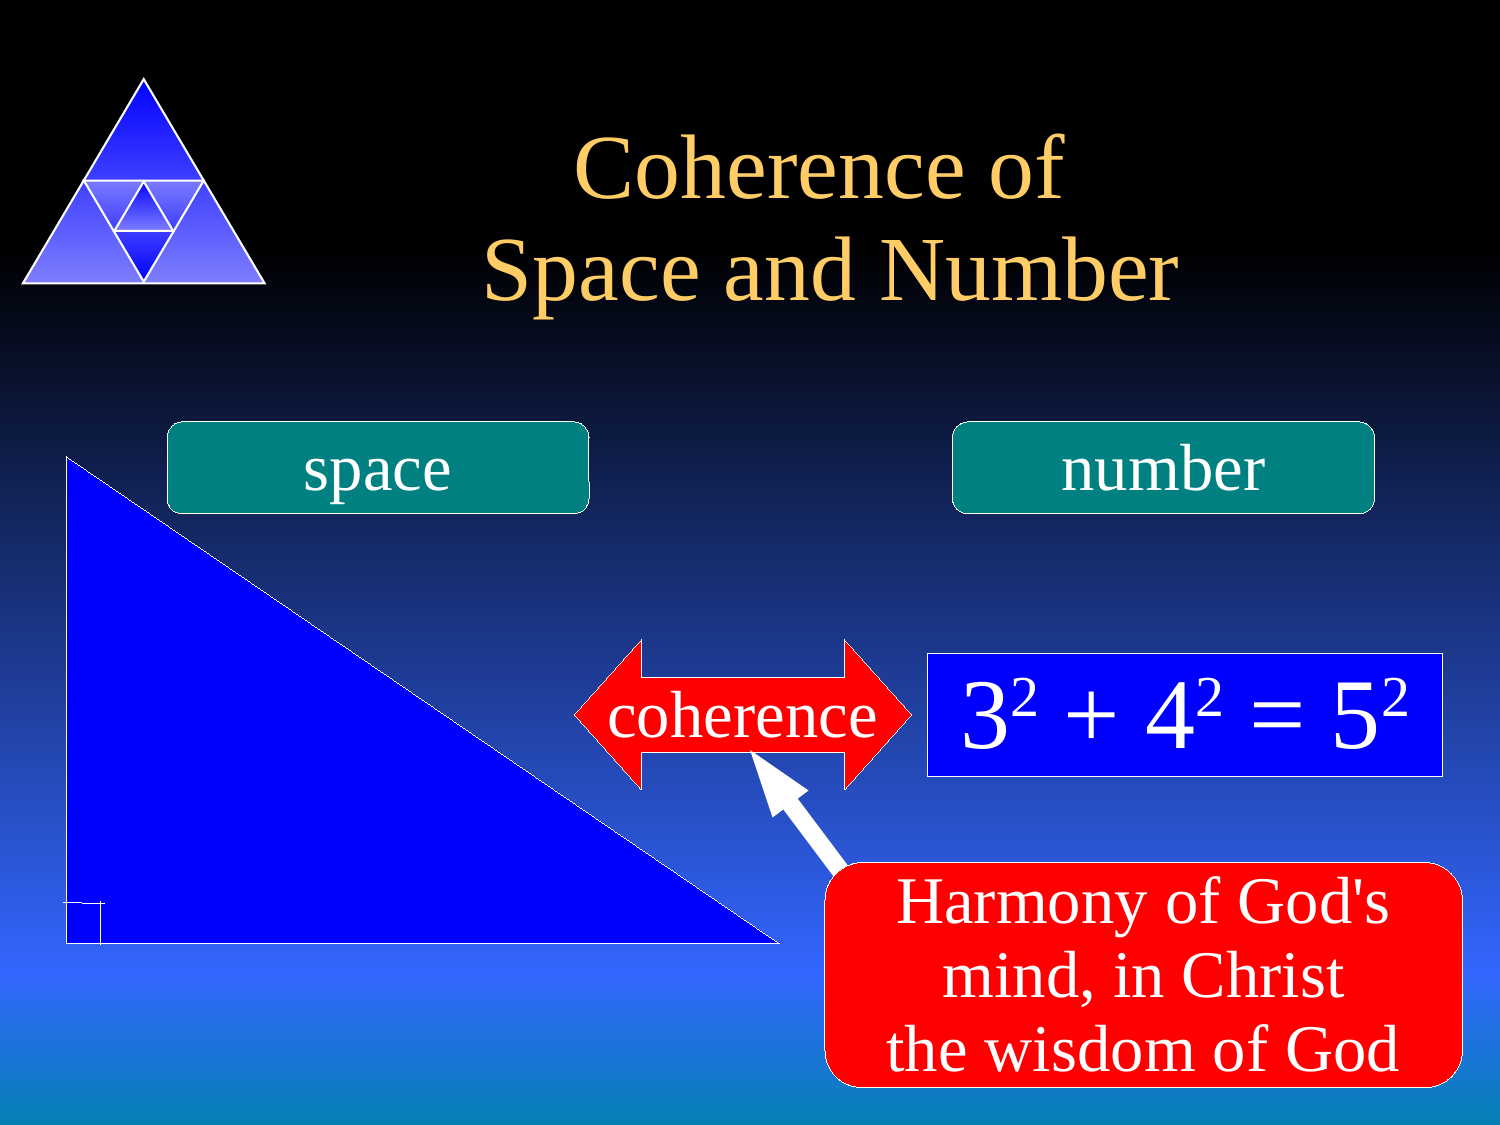

# Coherence of Space and Number
space
number
32 + 42 = 52
coherence
Harmony of God's
mind, in Christ
the wisdom of God